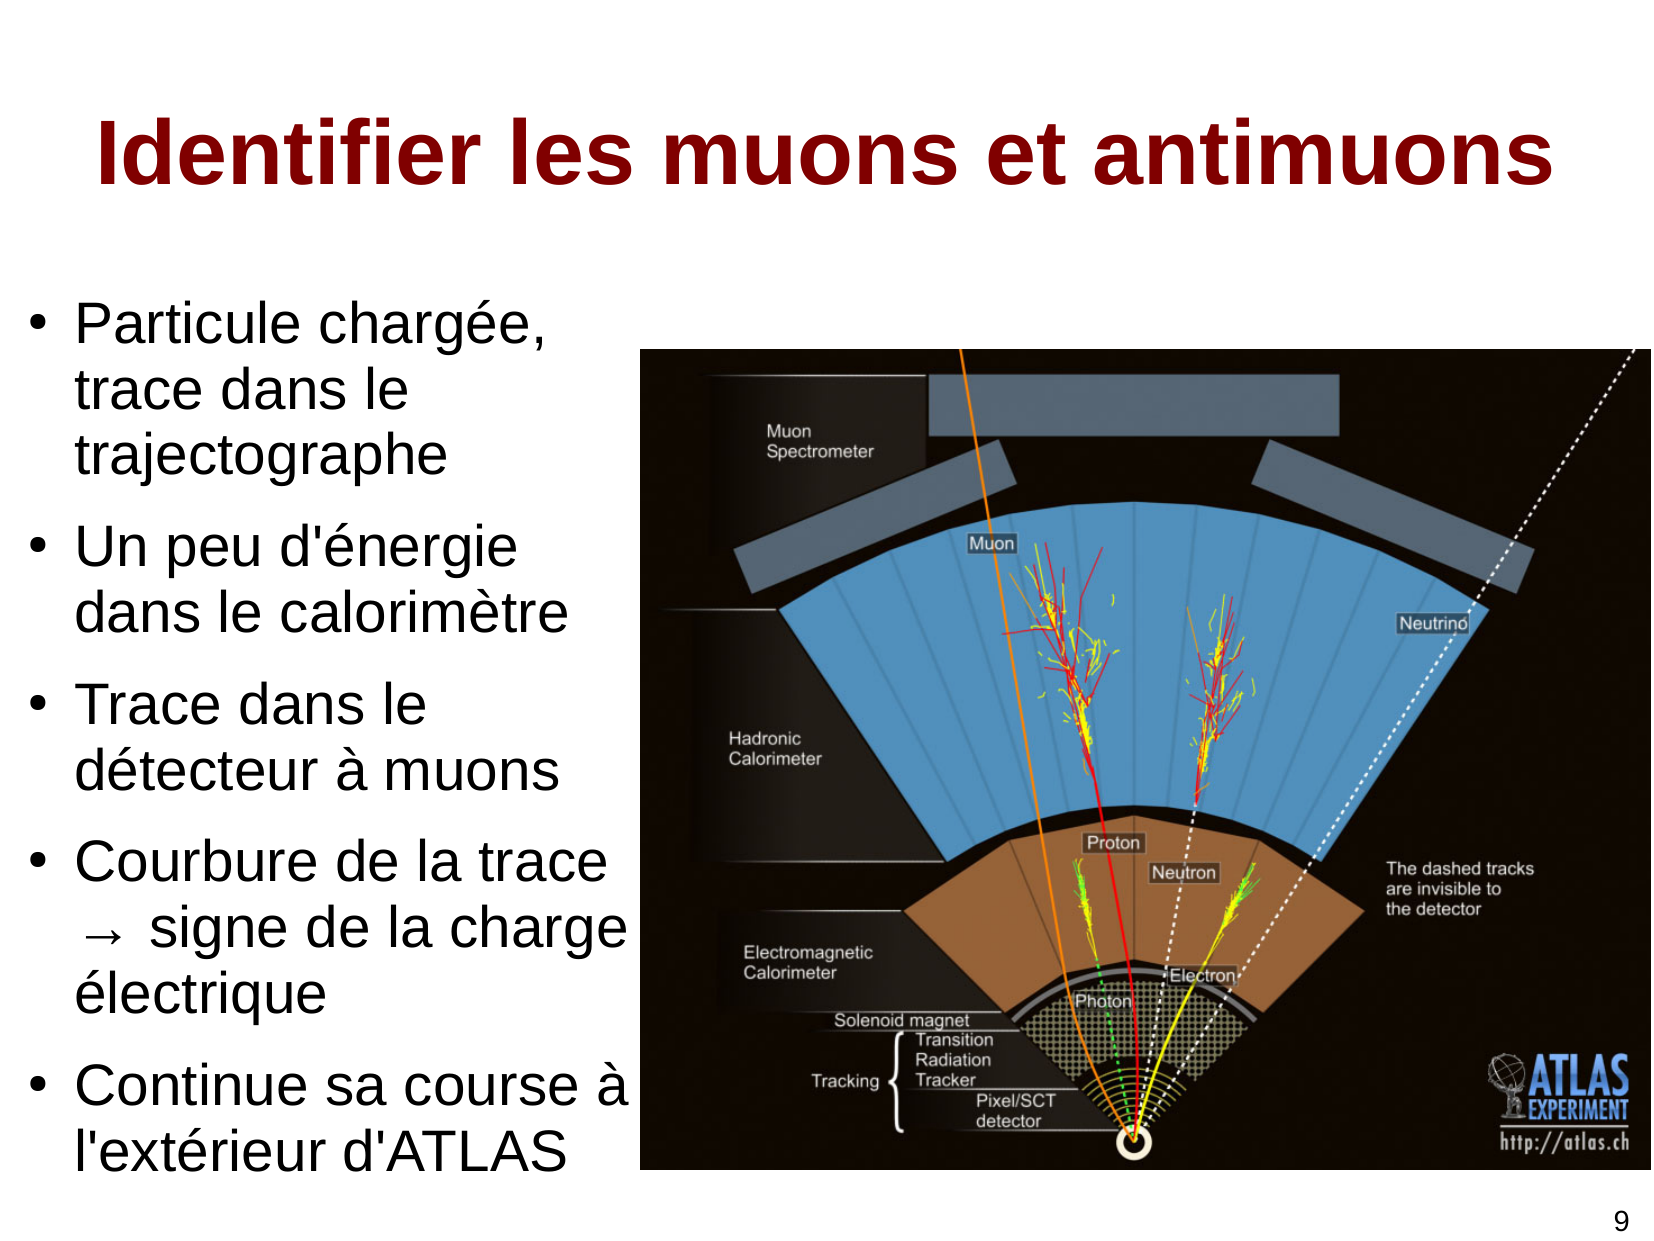

# Identifier les muons et antimuons
Particule chargée, trace dans le trajectographe
Un peu d'énergie dans le calorimètre
Trace dans le détecteur à muons
Courbure de la trace → signe de la charge électrique
Continue sa course à l'extérieur d'ATLAS
9